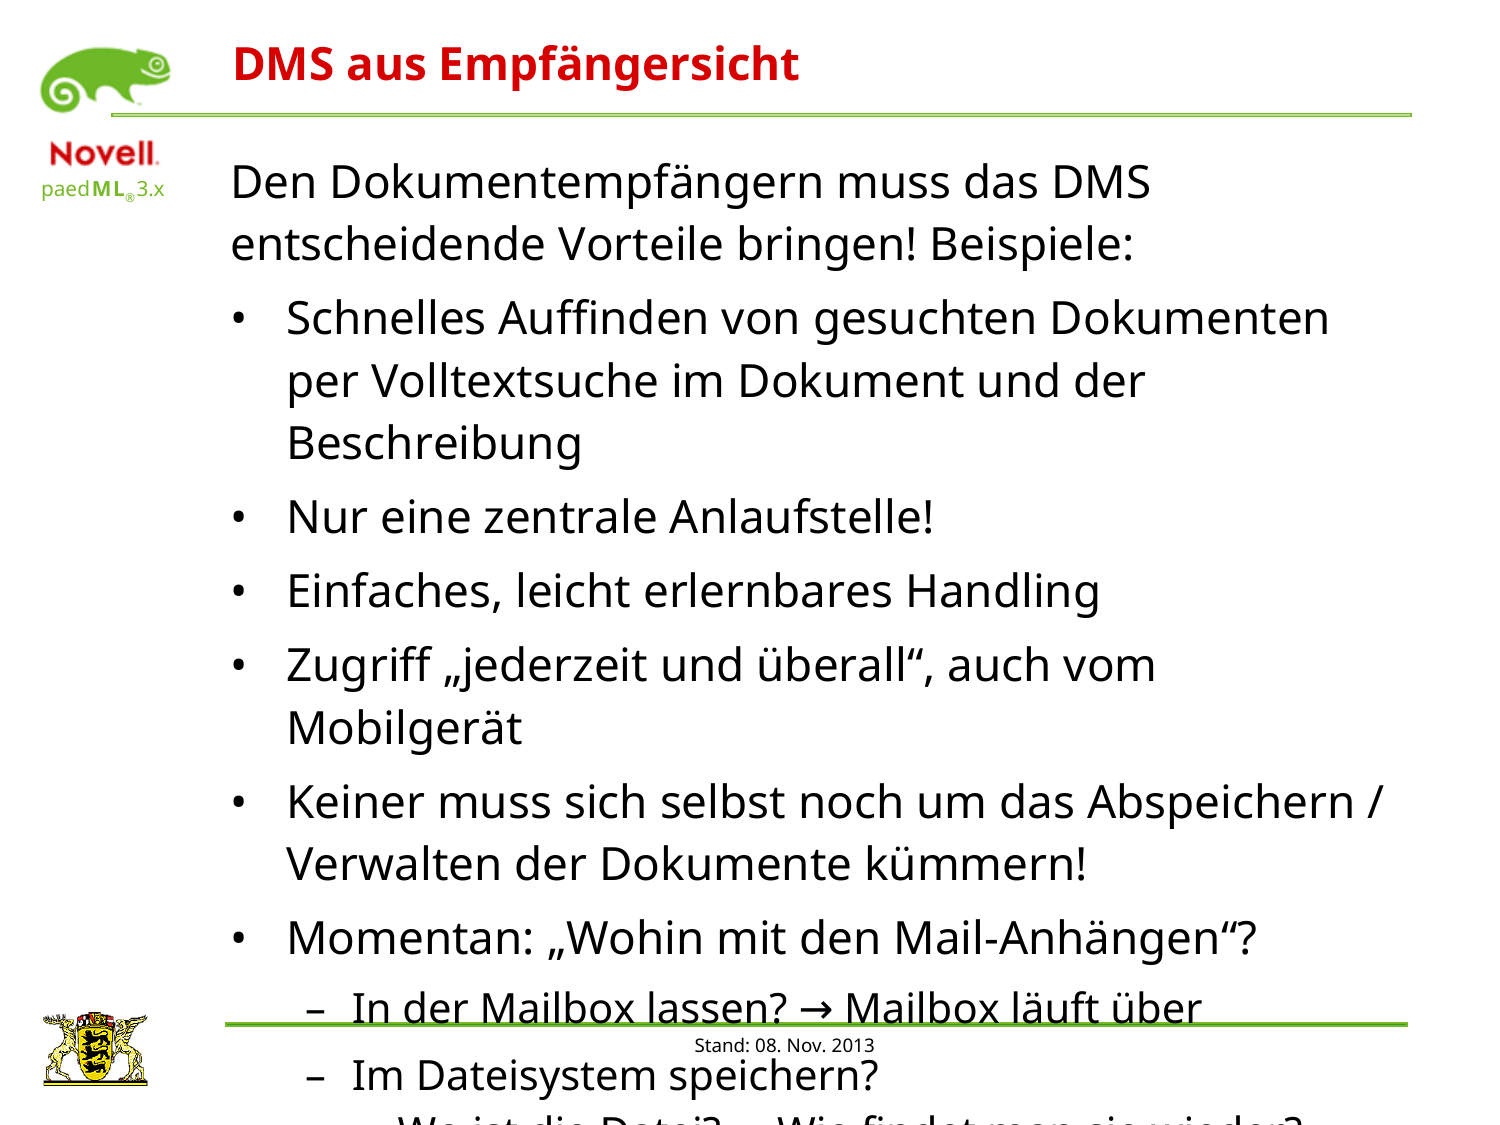

# DMS aus Empfängersicht
Den Dokumentempfängern muss das DMS entscheidende Vorteile bringen! Beispiele:
Schnelles Auffinden von gesuchten Dokumenten per Volltextsuche im Dokument und der Beschreibung
Nur eine zentrale Anlaufstelle!
Einfaches, leicht erlernbares Handling
Zugriff „jederzeit und überall“, auch vom Mobilgerät
Keiner muss sich selbst noch um das Abspeichern / Verwalten der Dokumente kümmern!
Momentan: „Wohin mit den Mail-Anhängen“?
In der Mailbox lassen? → Mailbox läuft über
Im Dateisystem speichern?
→ Wo ist die Datei? → Wie findet man sie wieder?
→ Eine Datei liegt x-fach auf dem Schulserver
08. Nov. 2013